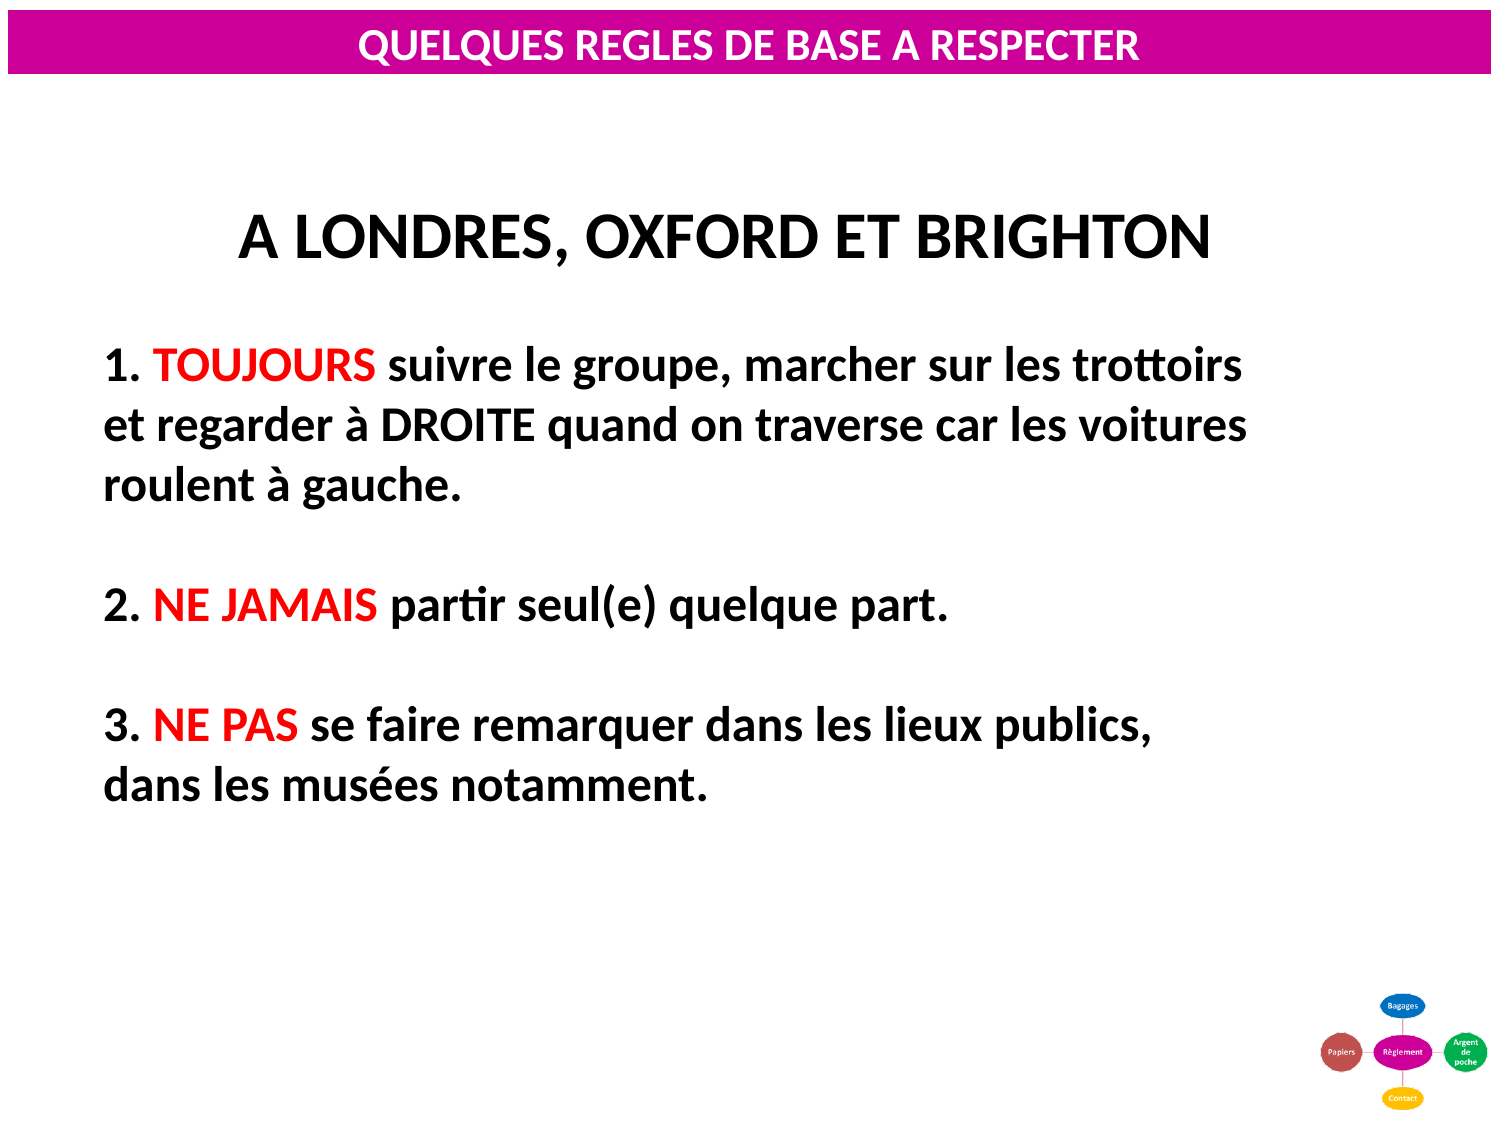

QUELQUES REGLES DE BASE A RESPECTER
A LONDRES, OXFORD ET BRIGHTON
1. TOUJOURS suivre le groupe, marcher sur les trottoirs
et regarder à DROITE quand on traverse car les voitures roulent à gauche.
2. NE JAMAIS partir seul(e) quelque part.
3. NE PAS se faire remarquer dans les lieux publics,
dans les musées notamment.